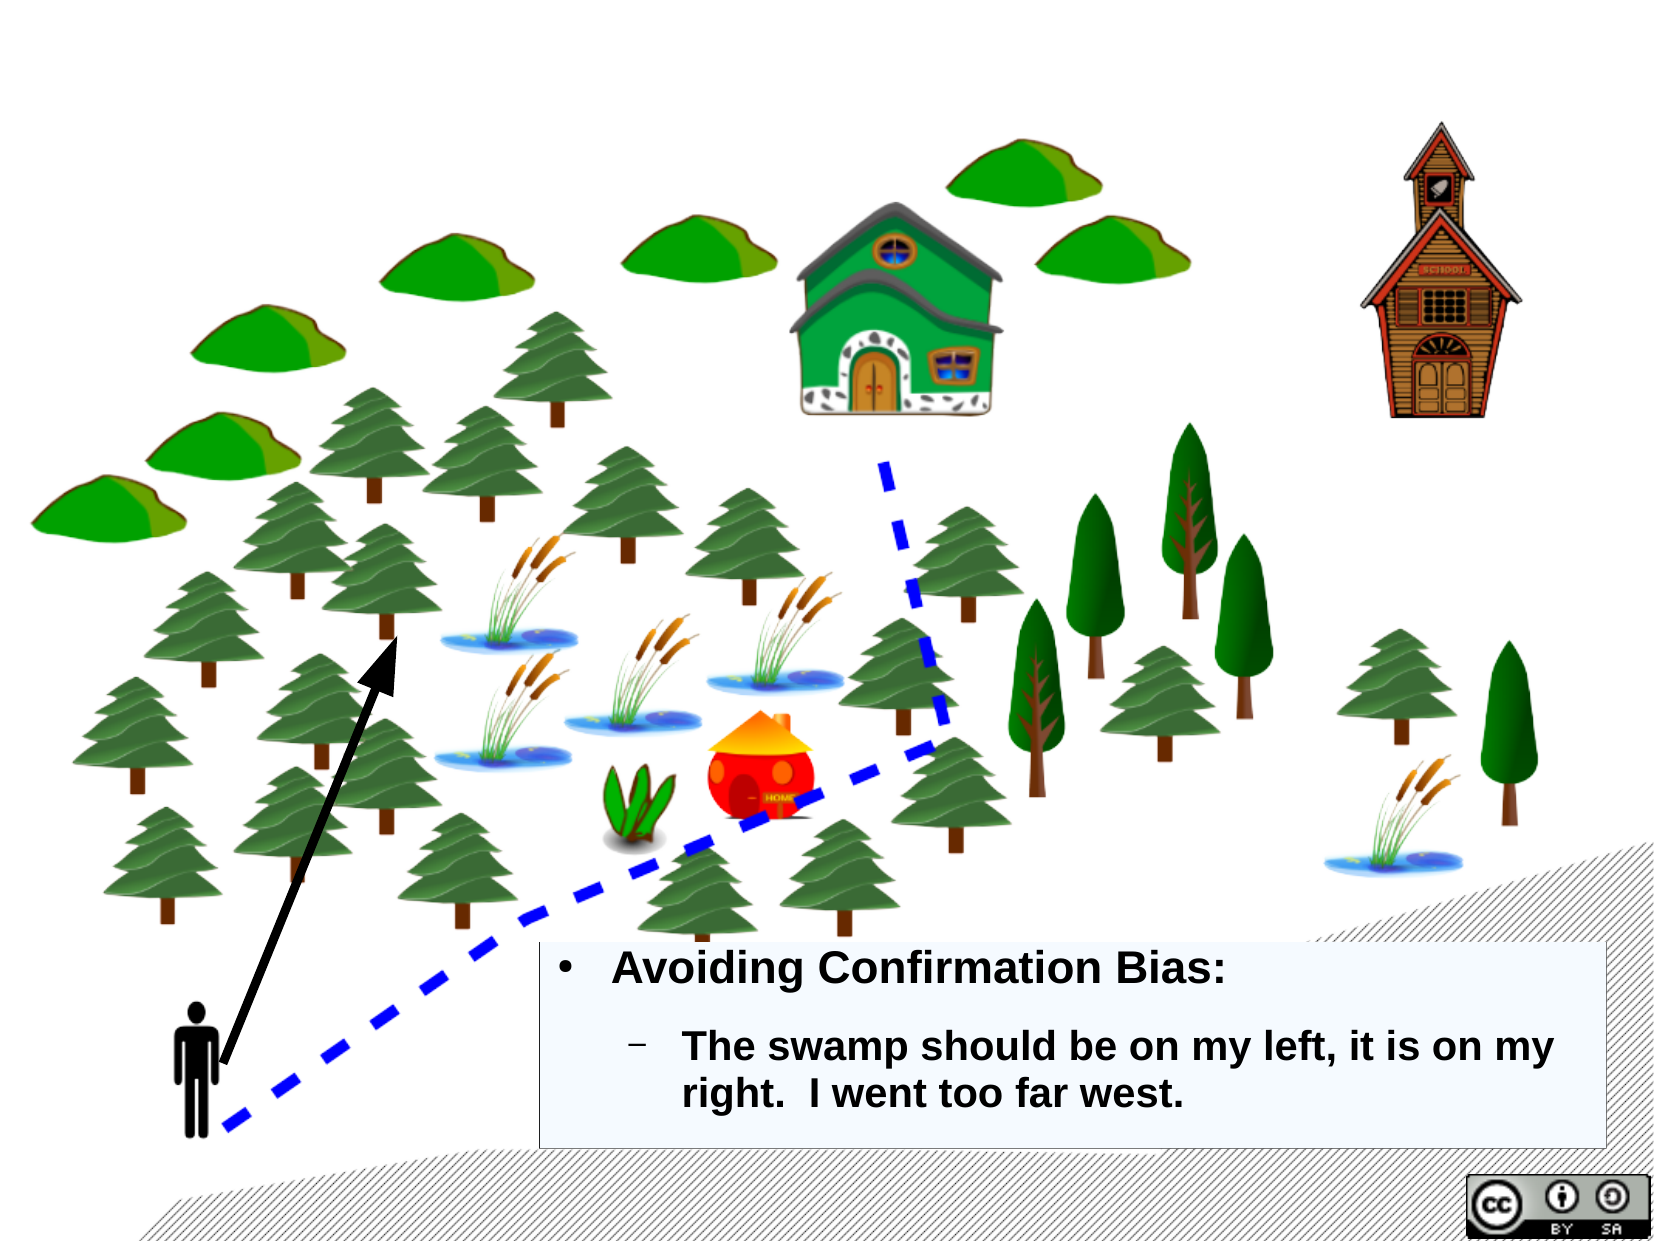

# Avoiding Confirmation Bias:
The swamp should be on my left, it is on my right. I went too far west.